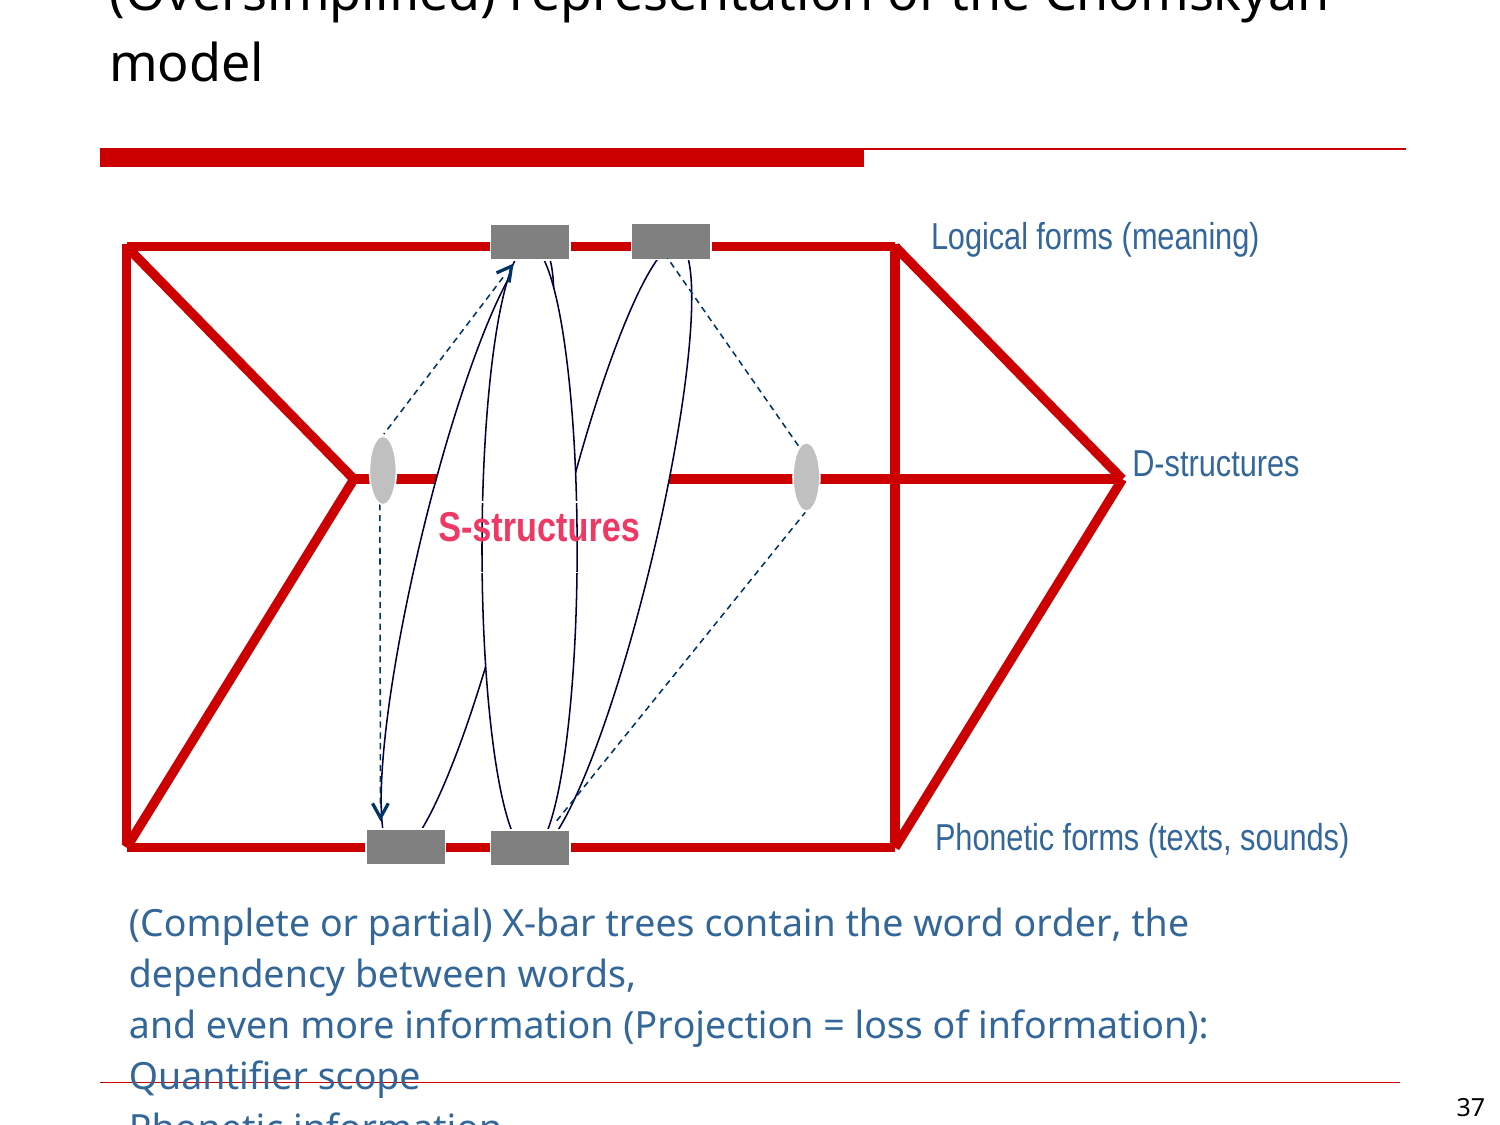

# (Oversimplified) representation of the Chomskyan model
Logical forms (meaning)
D-structures
S-structures
Phonetic forms (texts, sounds)
(Complete or partial) X-bar trees contain the word order, the dependency between words,
and even more information (Projection = loss of information):
Quantifier scope
Phonetic information
37